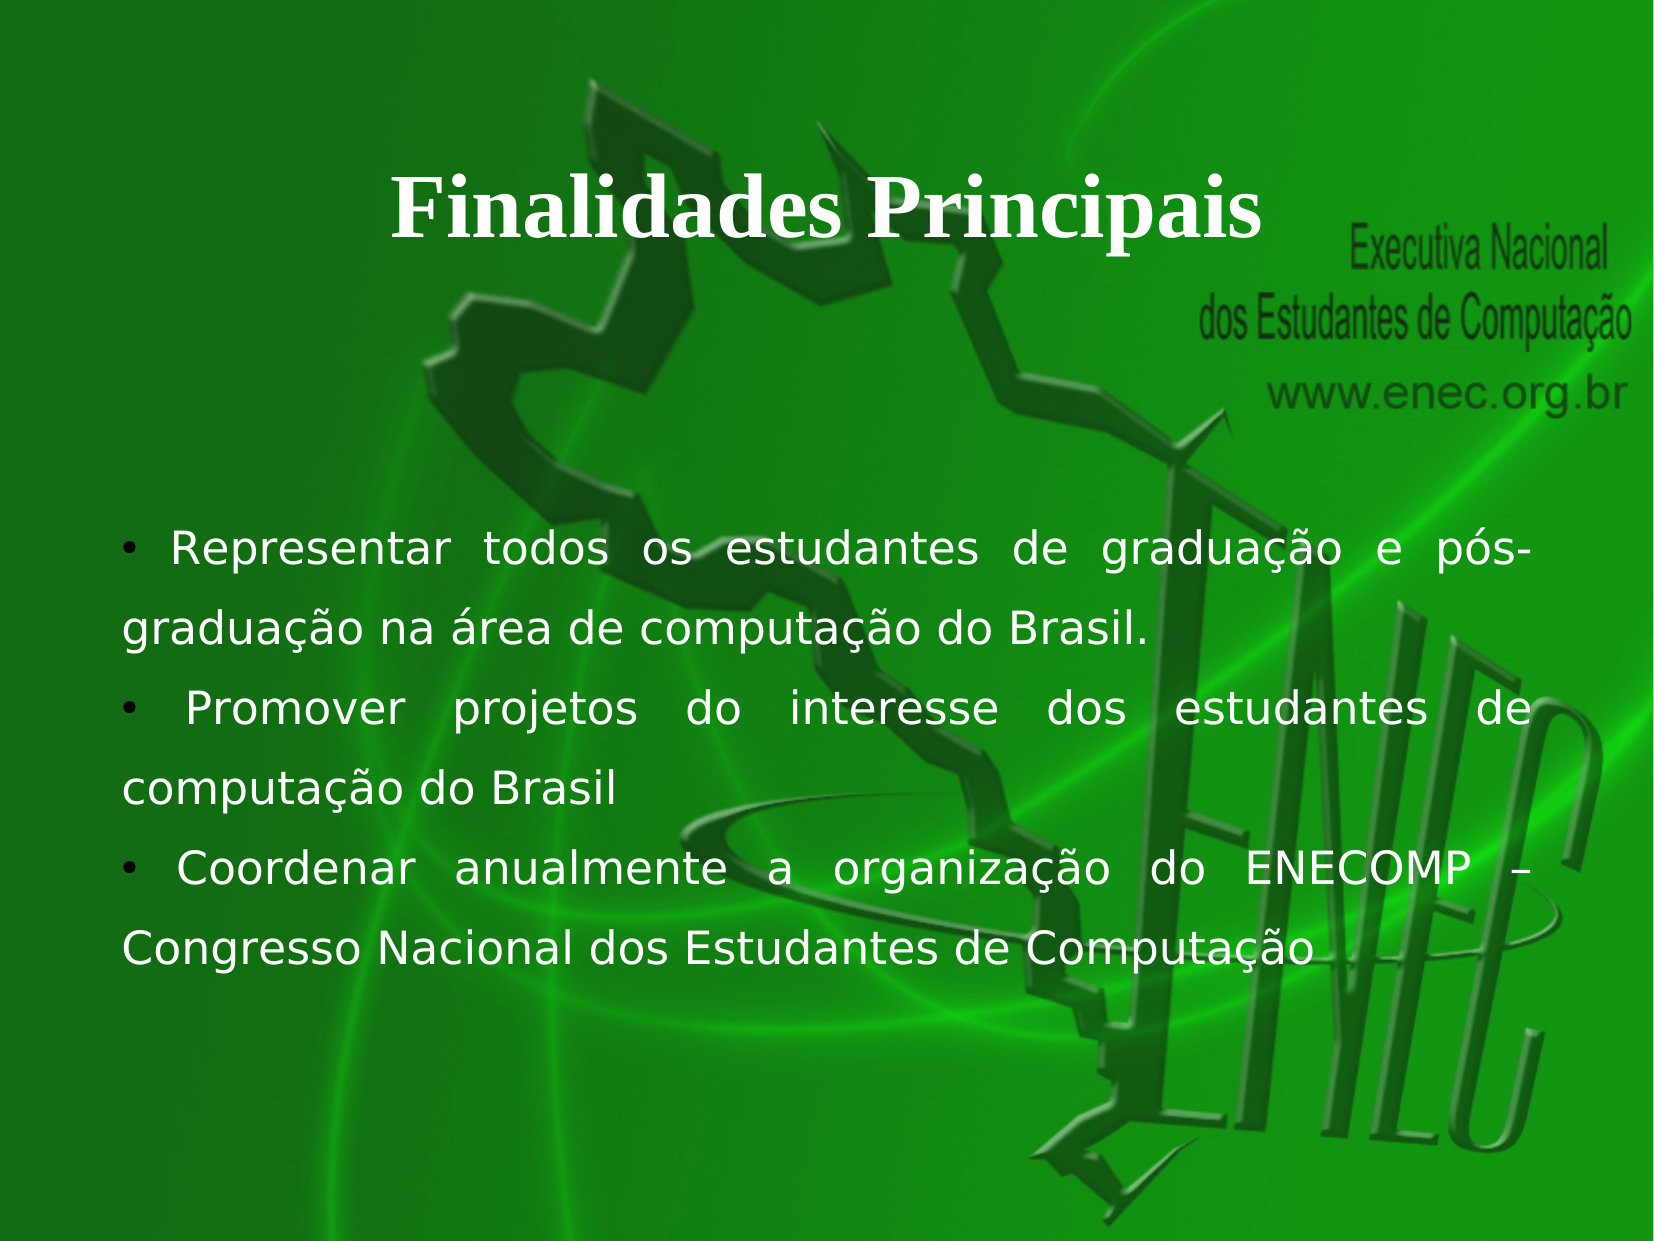

# Finalidades Principais
 Representar todos os estudantes de graduação e pós-graduação na área de computação do Brasil.
 Promover projetos do interesse dos estudantes de computação do Brasil
 Coordenar anualmente a organização do ENECOMP – Congresso Nacional dos Estudantes de Computação